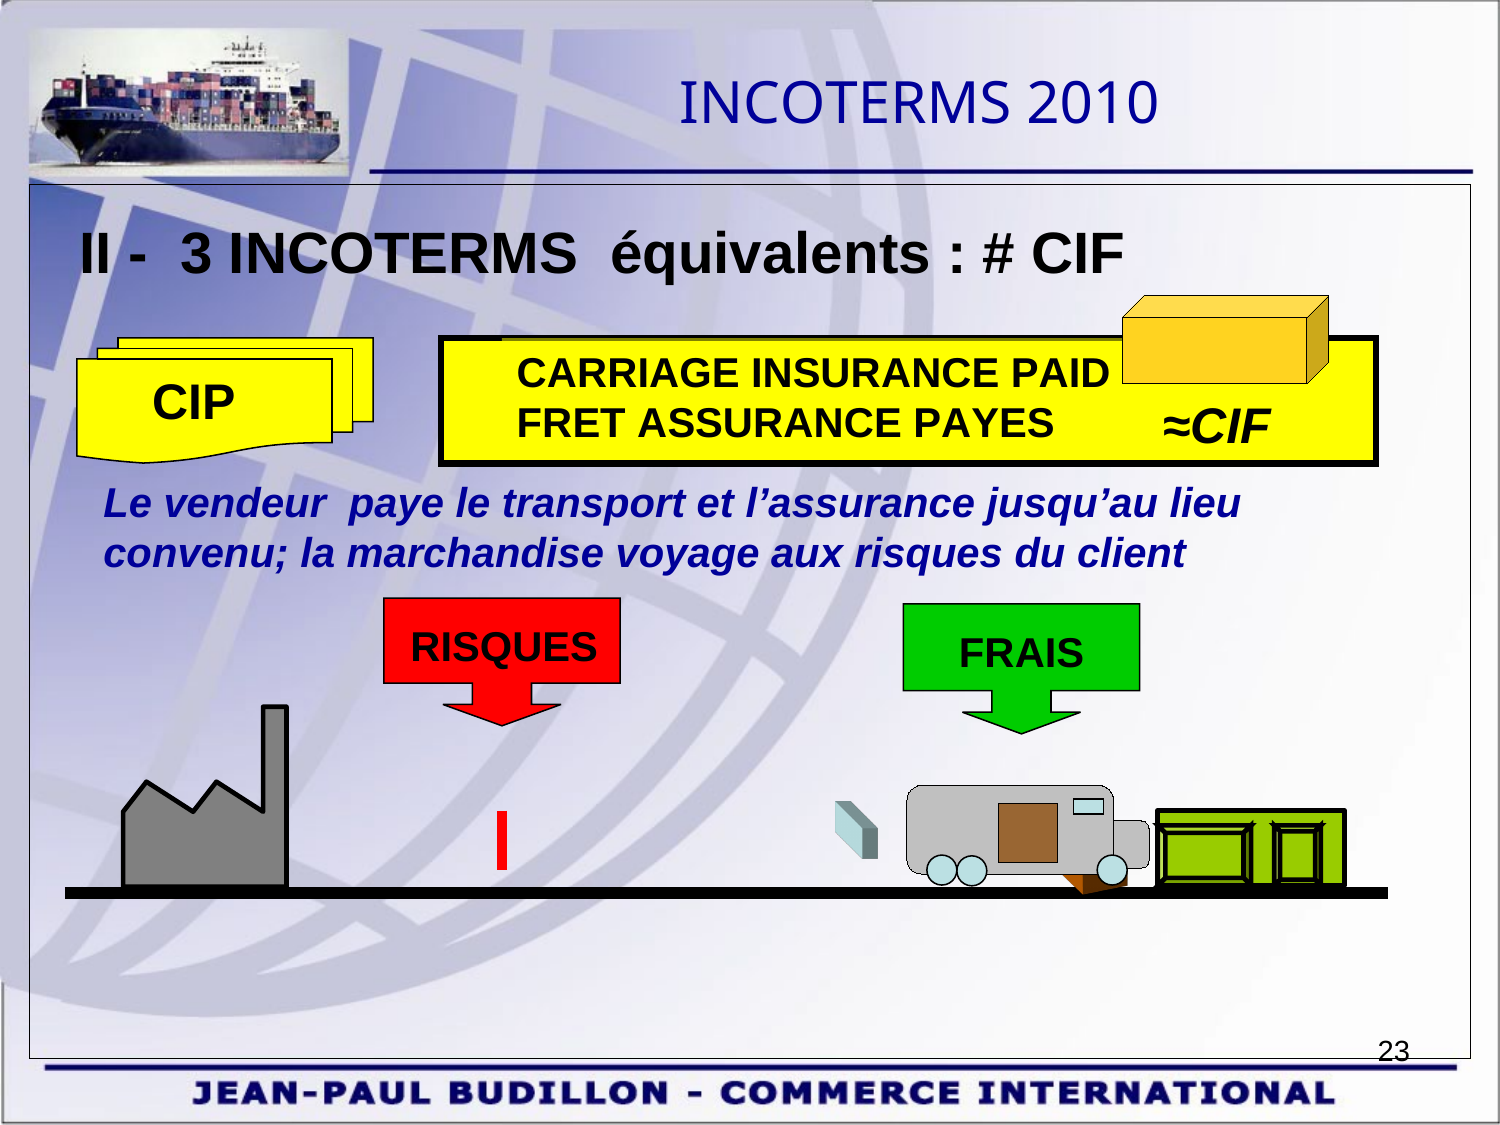

# INCOTERMS 2010
II - 3 INCOTERMS  équivalents : # CIF
CARRIAGE INSURANCE PAID
FRET ASSURANCE PAYES
CIP
≈CIF
Le vendeur paye le transport et l’assurance jusqu’au lieu convenu; la marchandise voyage aux risques du client
RISQUES
FRAIS
23